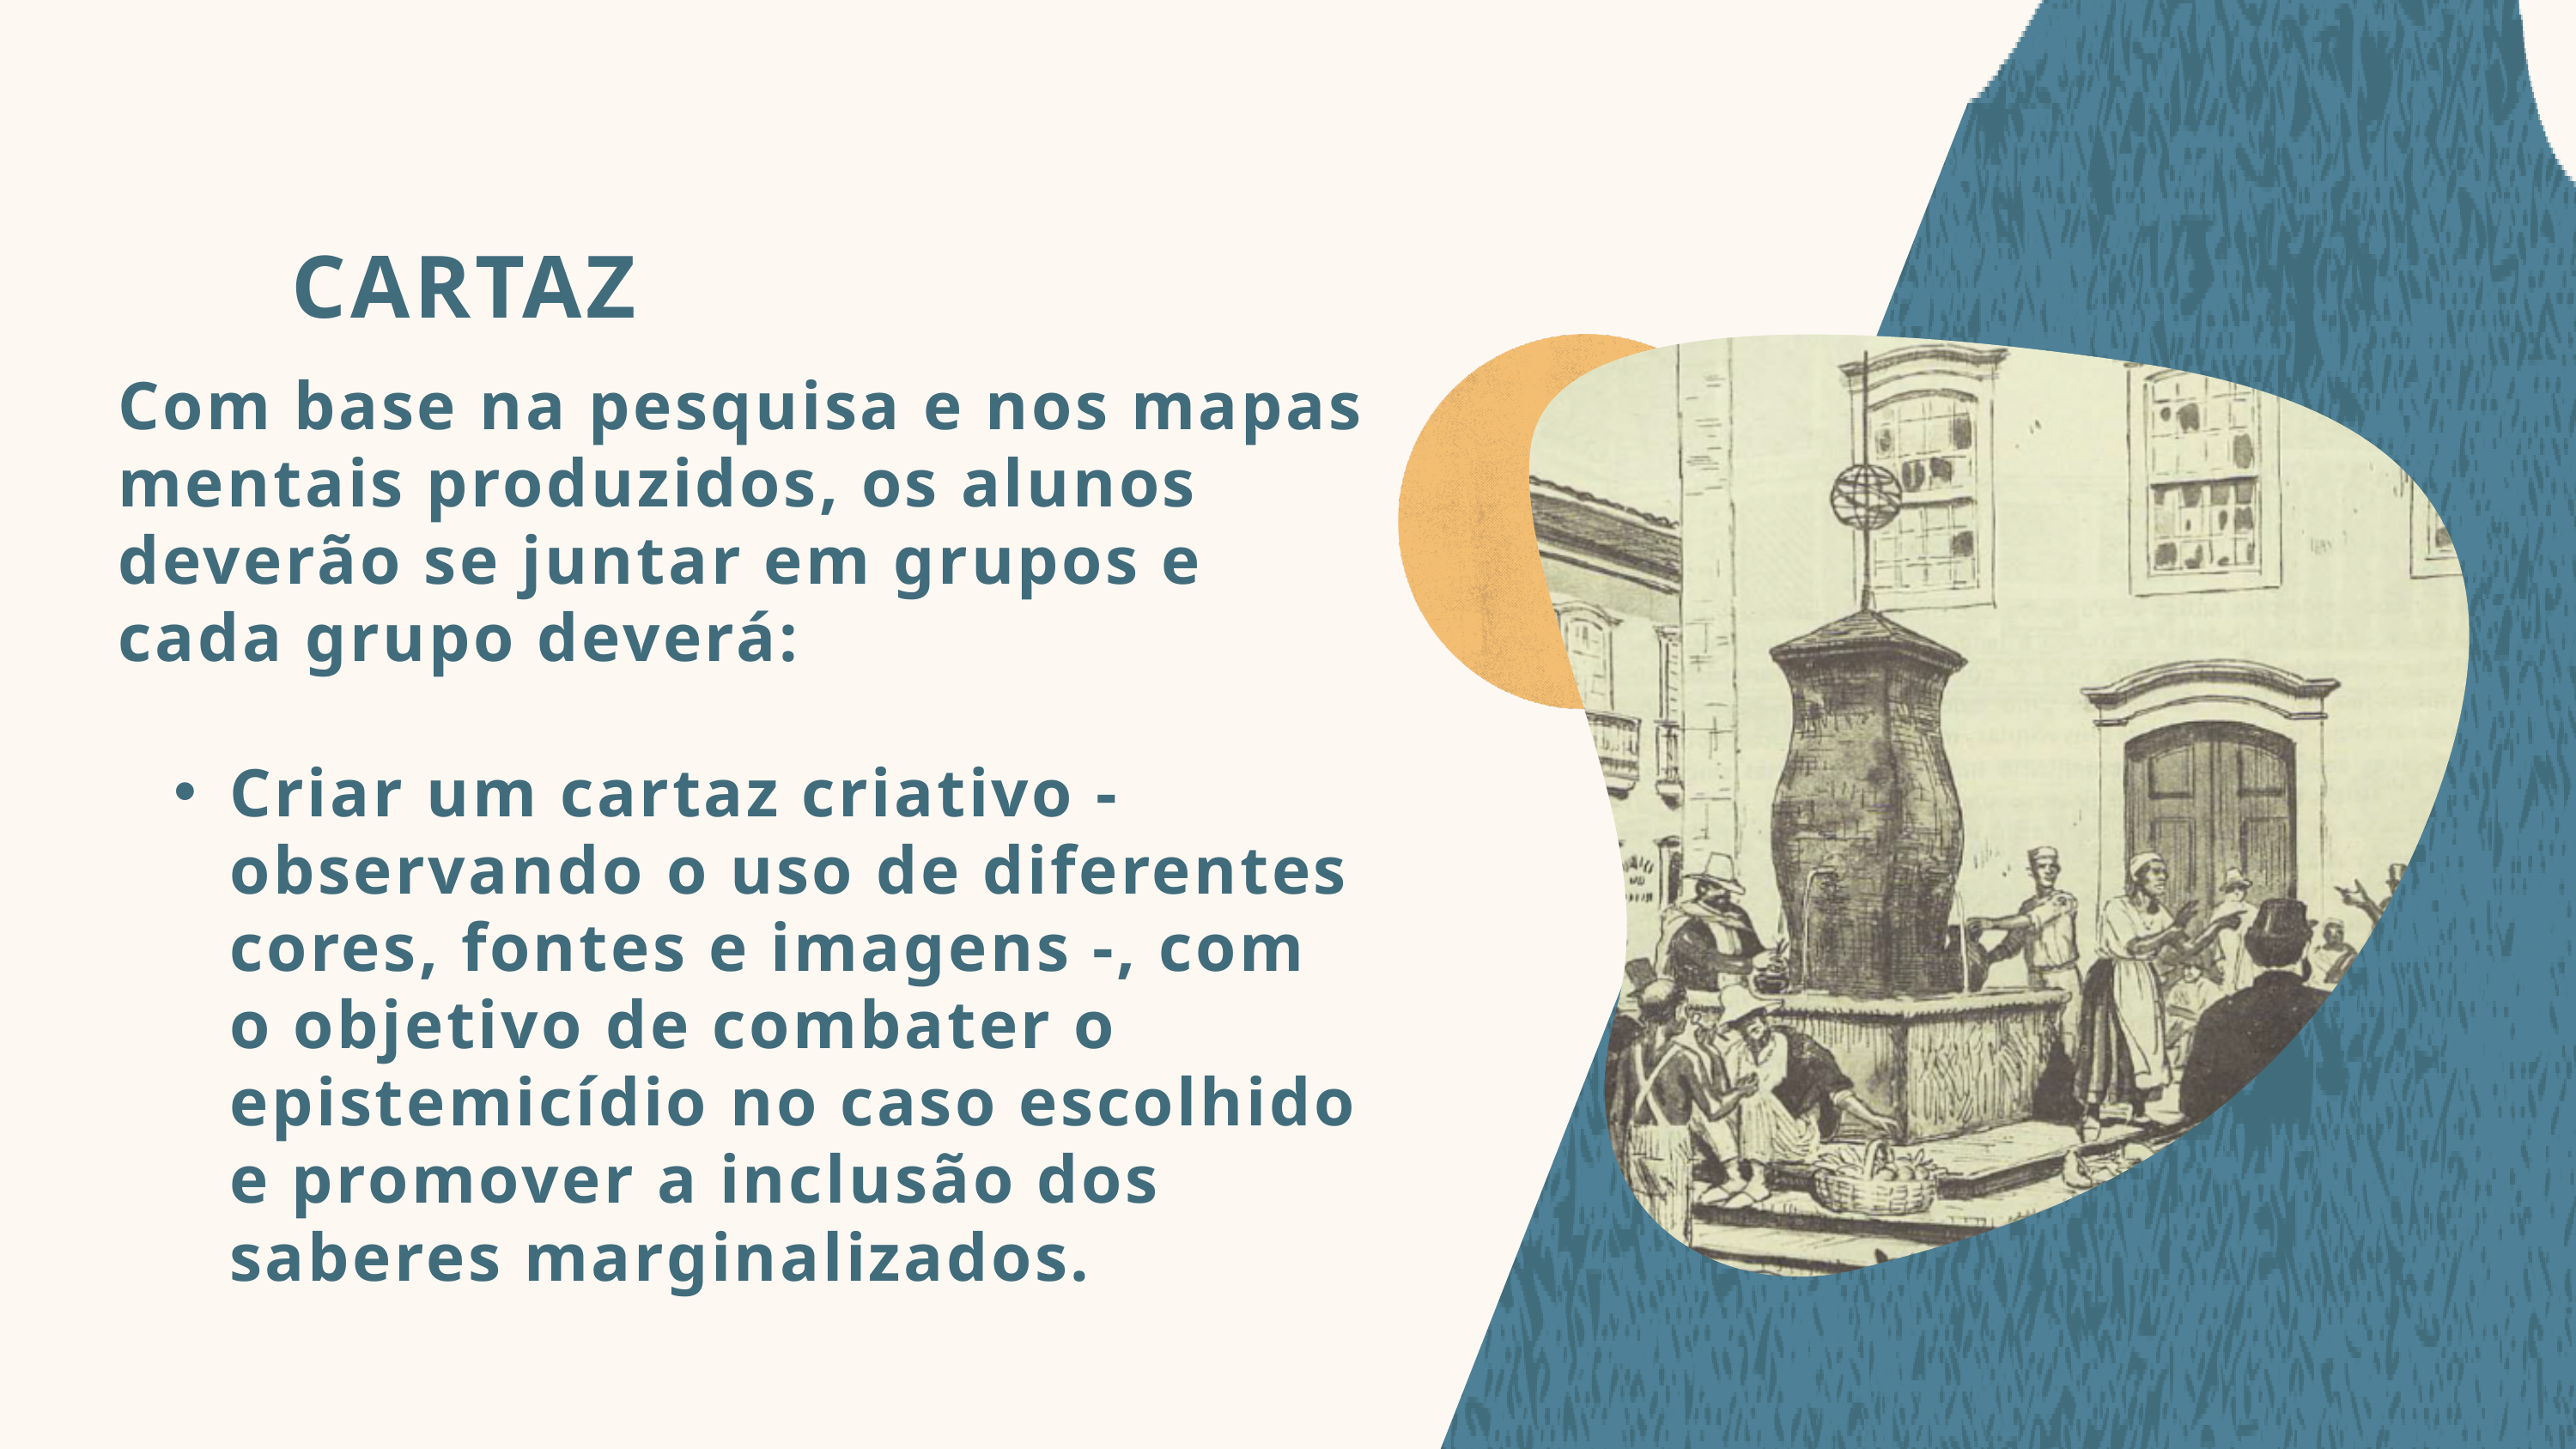

CARTAZ
Com base na pesquisa e nos mapas mentais produzidos, os alunos deverão se juntar em grupos e cada grupo deverá:
Criar um cartaz criativo - observando o uso de diferentes cores, fontes e imagens -, com o objetivo de combater o epistemicídio no caso escolhido e promover a inclusão dos saberes marginalizados.